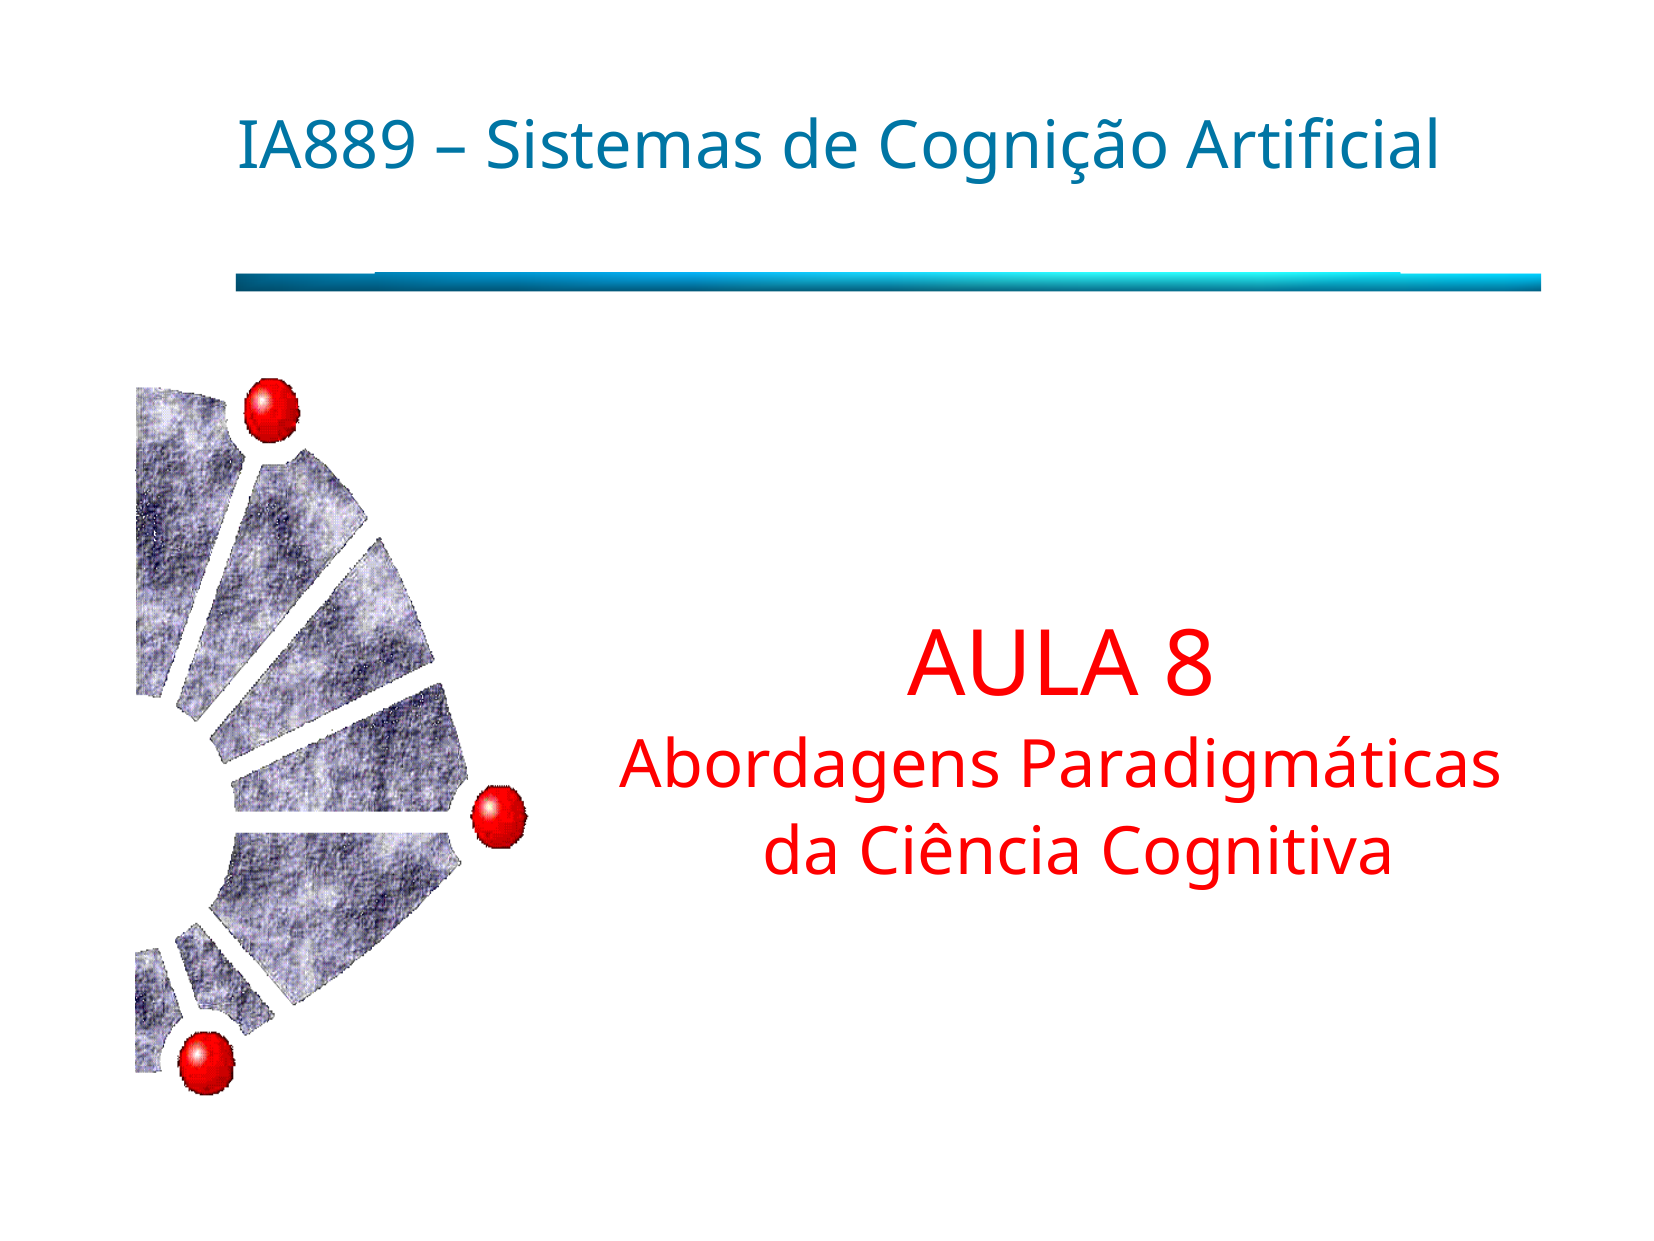

# IA889 – Sistemas de Cognição Artificial
AULA 8
Abordagens Paradigmáticas da Ciência Cognitiva